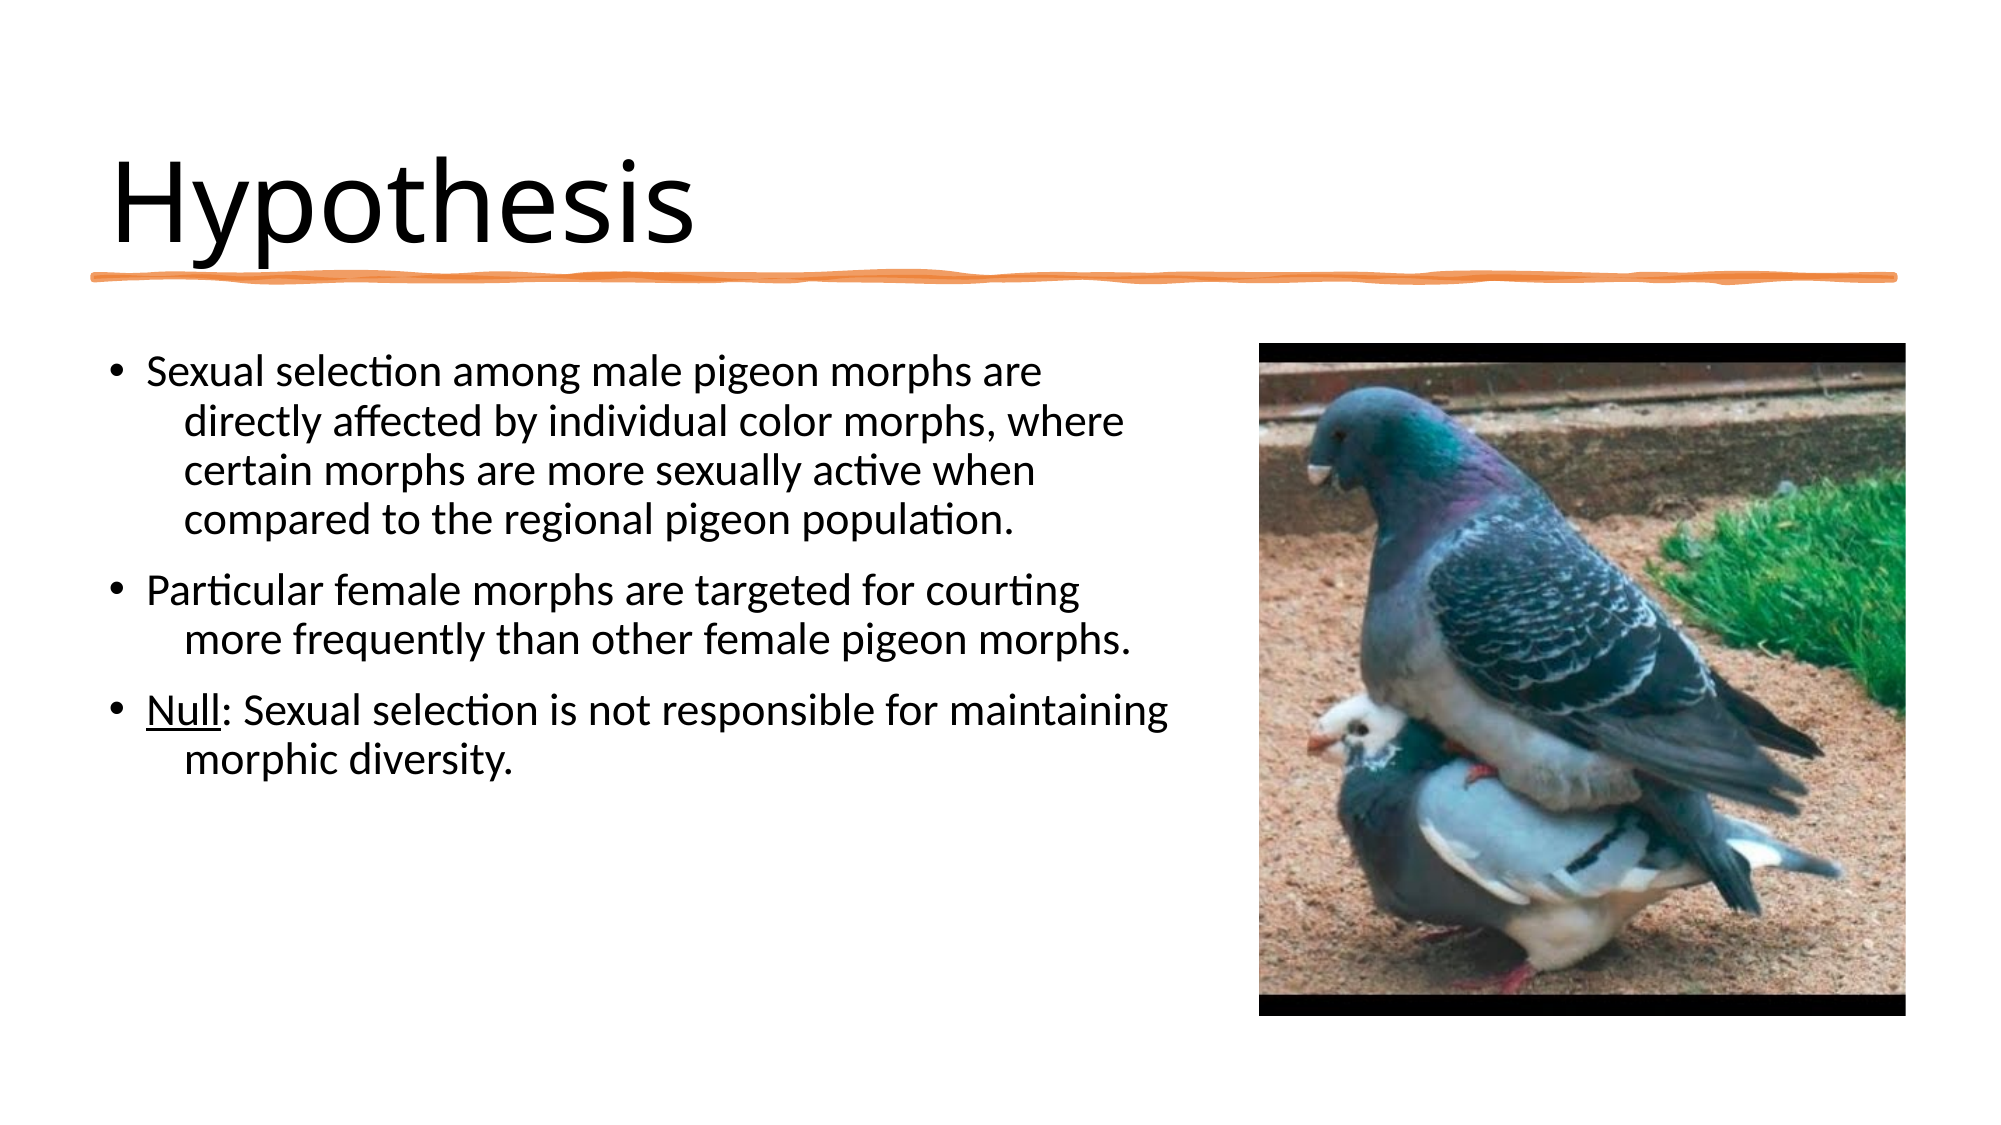

# Hypothesis
Sexual selection among male pigeon morphs are directly affected by individual color morphs, where certain morphs are more sexually active when compared to the regional pigeon population.
Particular female morphs are targeted for courting more frequently than other female pigeon morphs.
Null: Sexual selection is not responsible for maintaining morphic diversity.